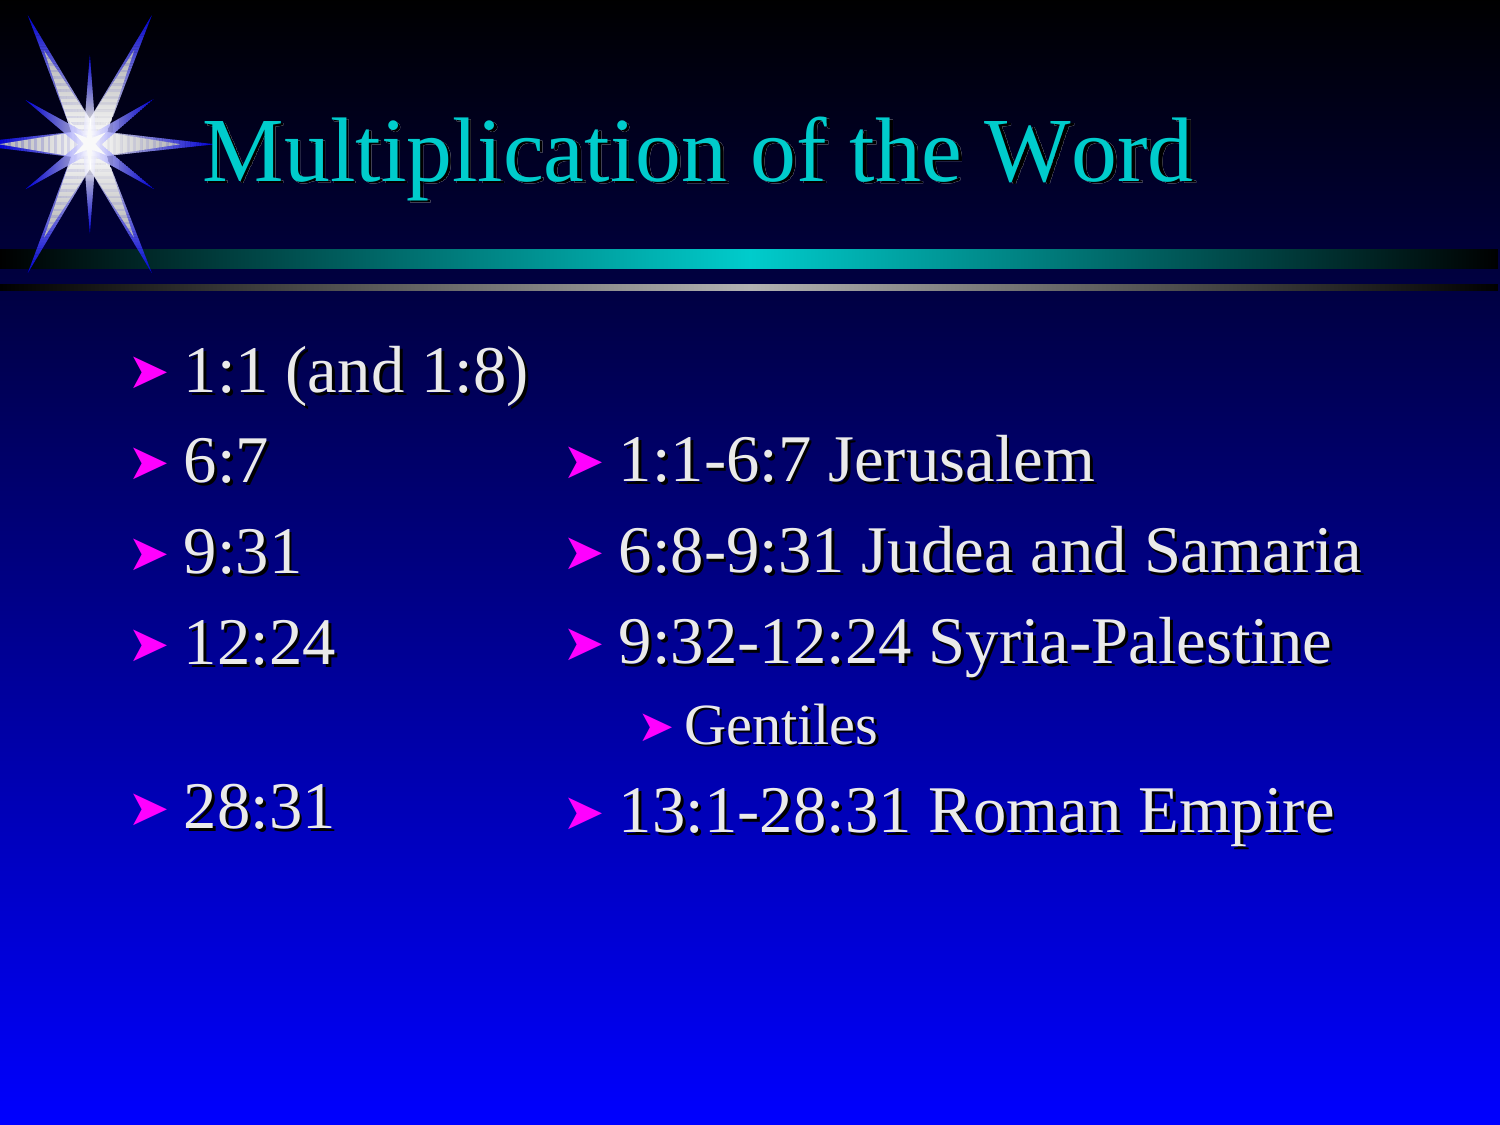

# Multiplication of the Word
1:1 (and 1:8)
6:7
9:31
12:24
28:31
1:1-6:7 Jerusalem
6:8-9:31 Judea and Samaria
9:32-12:24 Syria-Palestine
Gentiles
13:1-28:31 Roman Empire